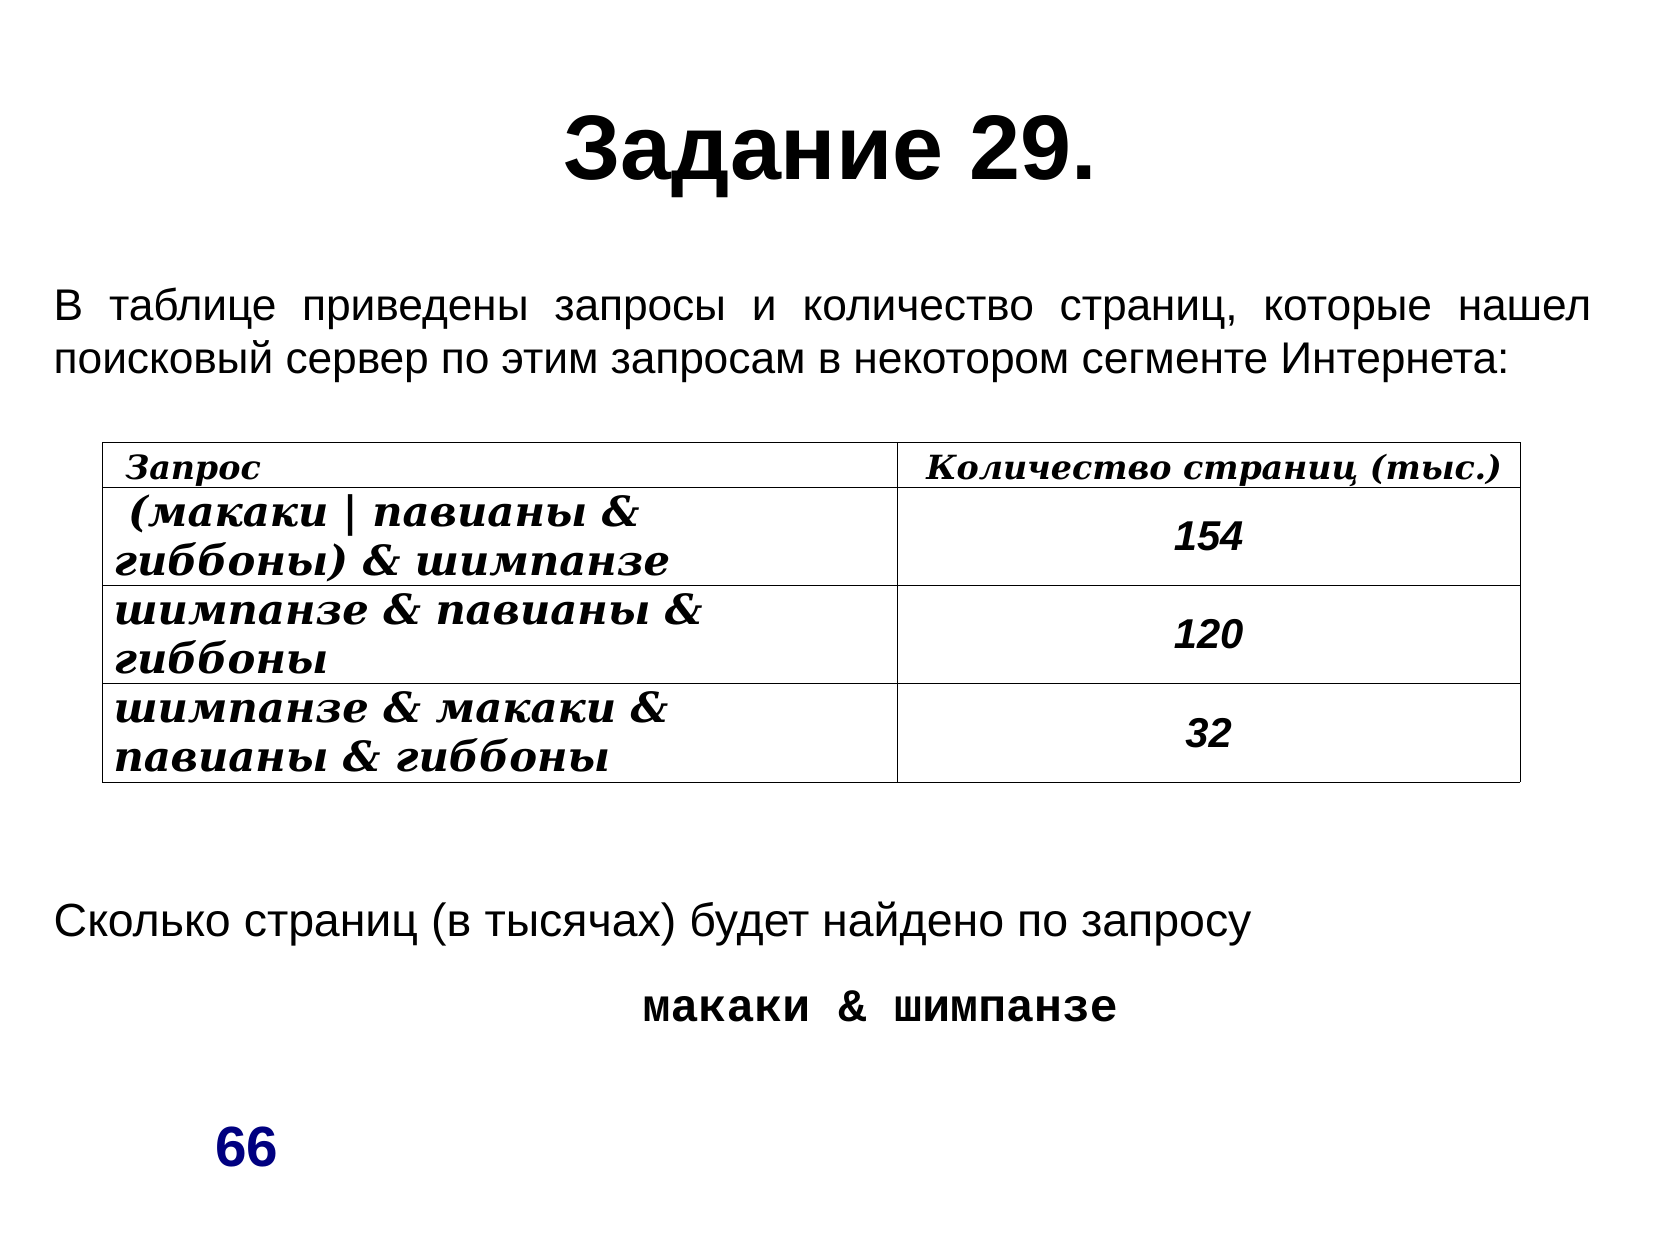

# Задание 29.
В таблице приведены запросы и количество страниц, которые нашел поисковый сервер по этим запросам в некотором сегменте Интернета:
Сколько страниц (в тысячах) будет найдено по запросу
макаки & шимпанзе
 	 66
| Запрос | Количество страниц (тыс.) |
| --- | --- |
| (макаки | павианы & гиббоны) & шимпанзе | 154 |
| шимпанзе & павианы & гиббоны | 120 |
| шимпанзе & макаки & павианы & гиббоны | 32 |